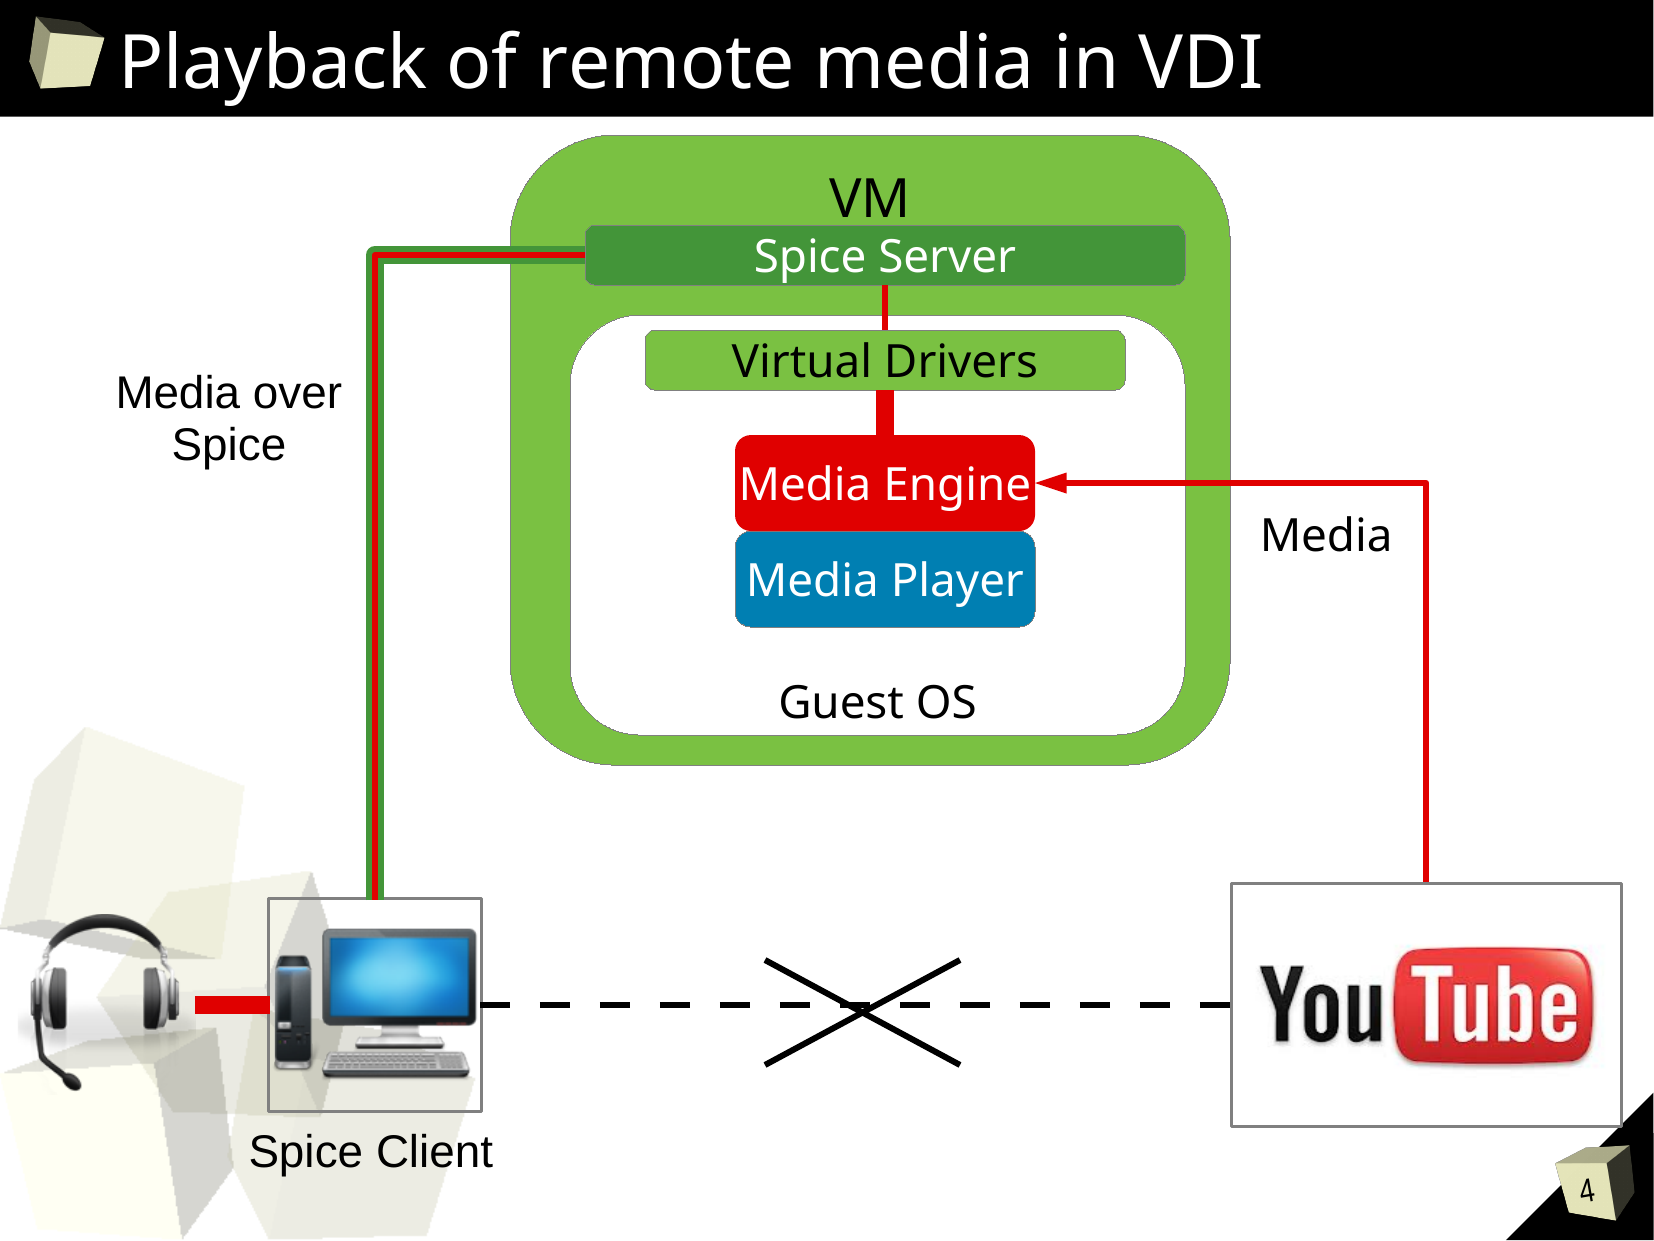

# Playback of remote media in VDI
VM
Spice Server
Guest OS
Virtual Drivers
Media over Spice
Media Engine
Media
Media Player
Spice Client